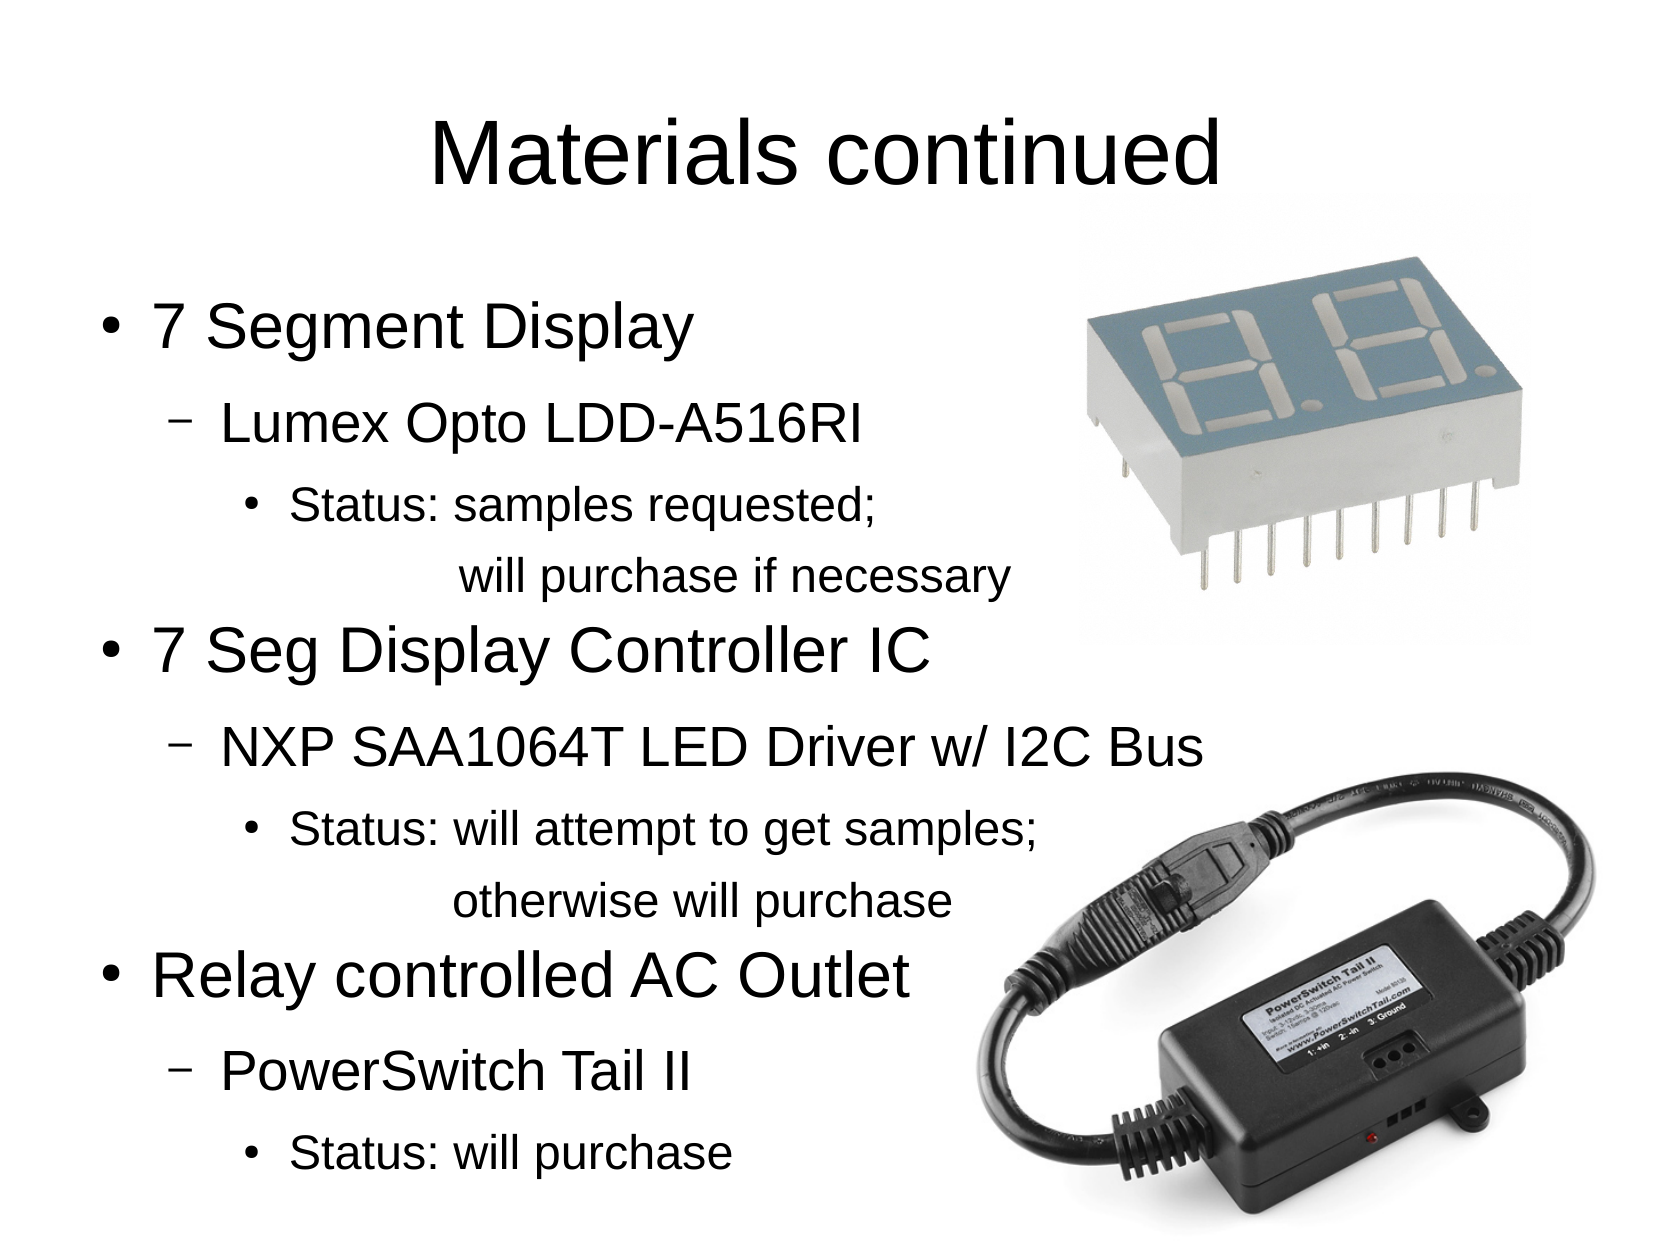

# Materials continued
7 Segment Display
Lumex Opto LDD-A516RI
Status: samples requested;
 will purchase if necessary
7 Seg Display Controller IC
NXP SAA1064T LED Driver w/ I2C Bus
Status: will attempt to get samples;
 otherwise will purchase
Relay controlled AC Outlet
PowerSwitch Tail II
Status: will purchase